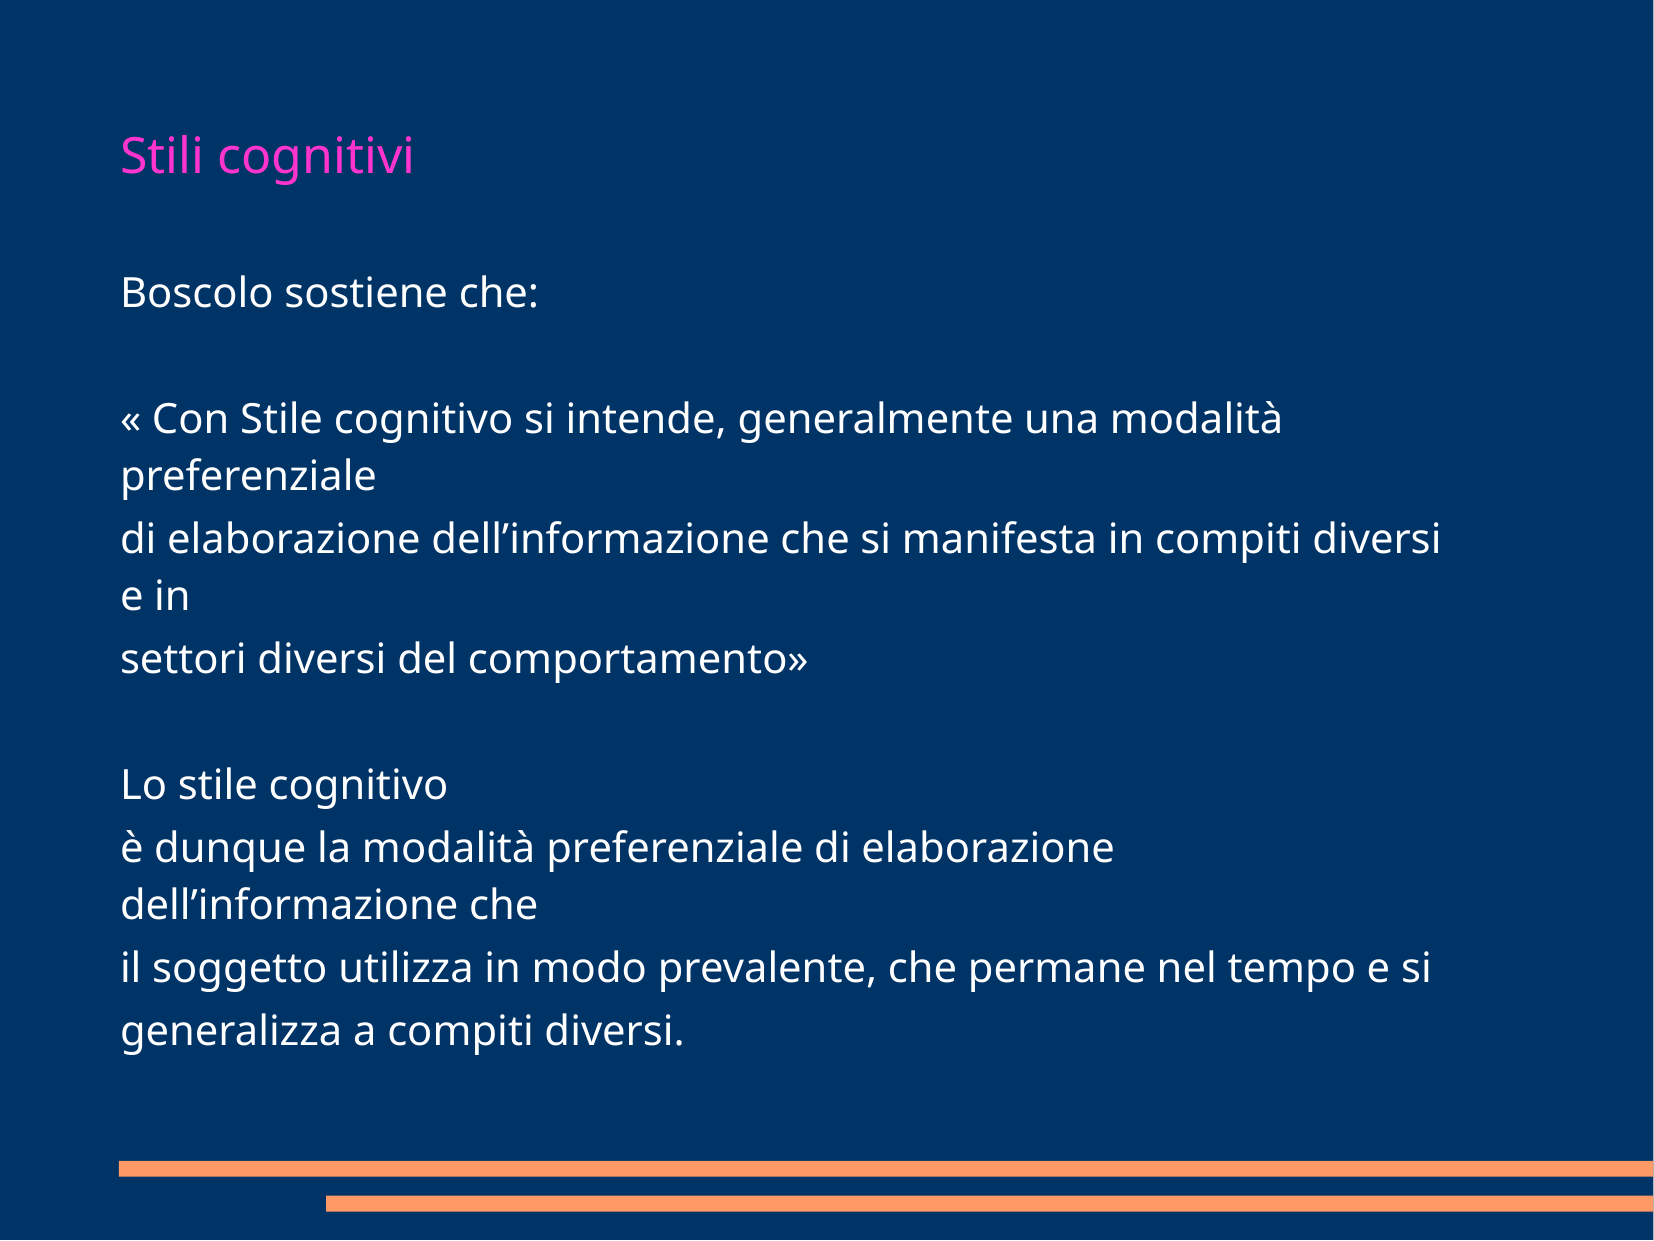

Stili cognitivi
Boscolo sostiene che:
« Con Stile cognitivo si intende, generalmente una modalità preferenziale
di elaborazione dell’informazione che si manifesta in compiti diversi e in
settori diversi del comportamento»
Lo stile cognitivo
è dunque la modalità preferenziale di elaborazione dell’informazione che
il soggetto utilizza in modo prevalente, che permane nel tempo e si
generalizza a compiti diversi.
Lo stile cognitivo influenza lo stile e le strategie di apprendimento, cioè le
procedure che il soggetto usa per acquisire, rielaborare e utilizzare le
conoscenze